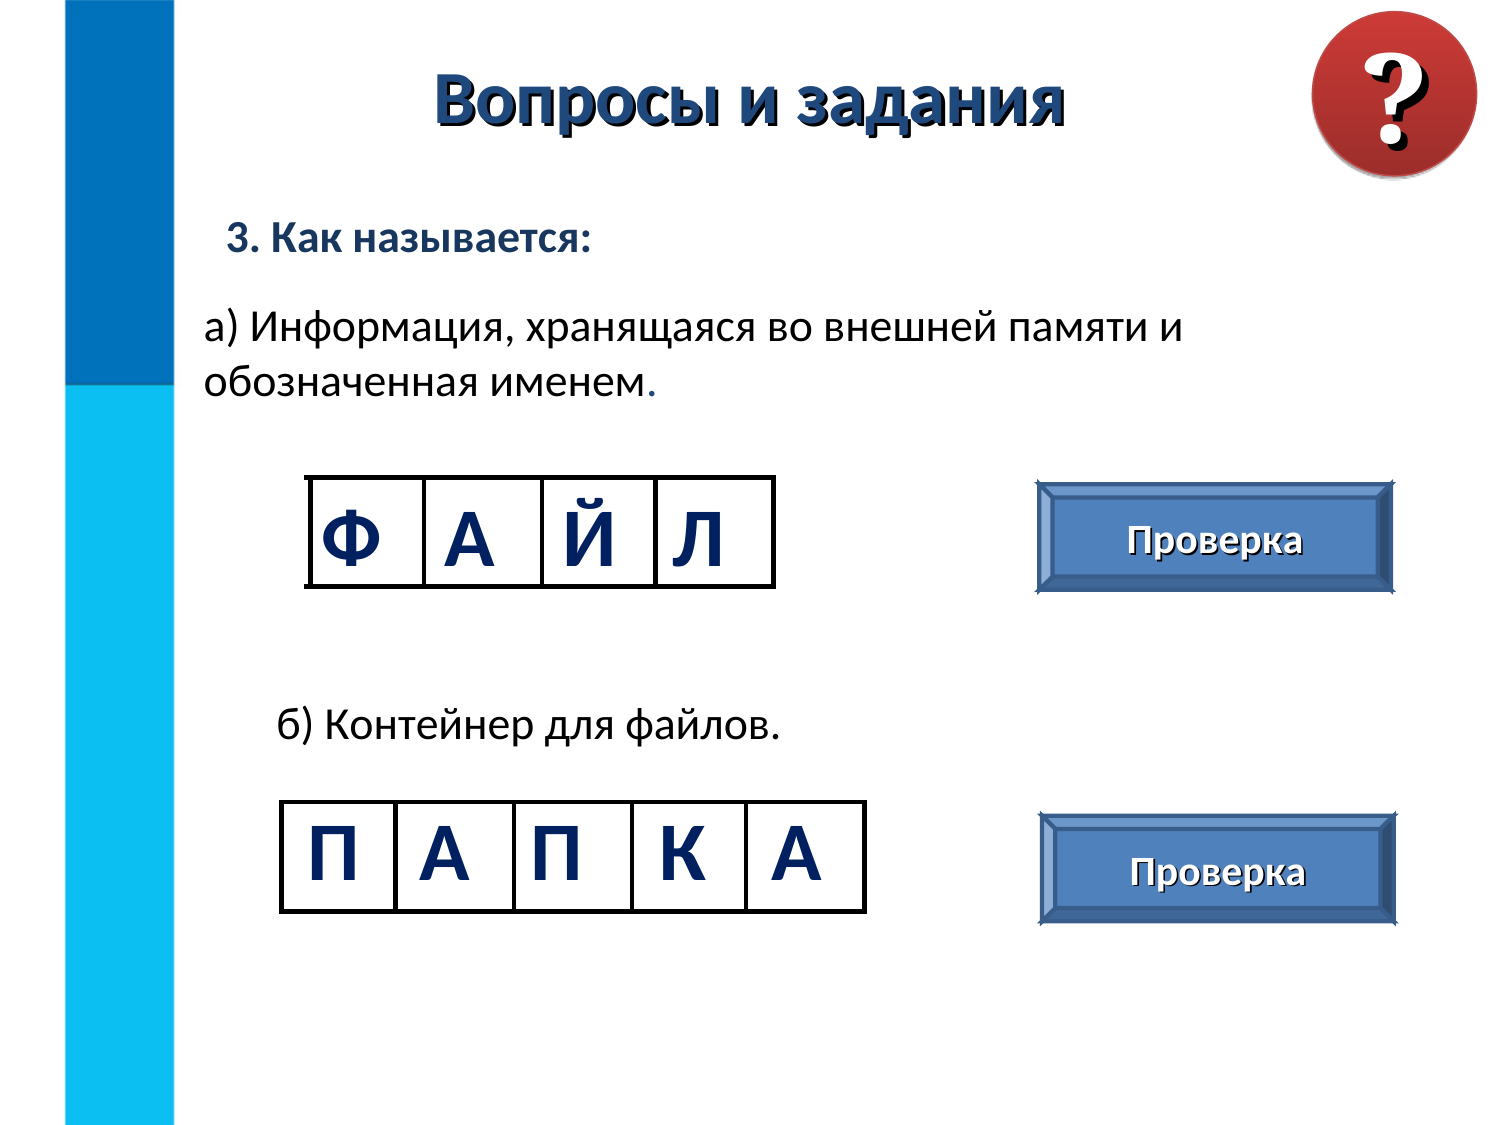

# Вопросы и задания
?
В следующих примерах укажите информационный носитель и форму представления информации:
	а) табличка с номером дома;
	б) почтовая открытка;
	в) билет на поезд;
	г) газета;
	д) диск со сборником мультфильмов
3. Как называется:
а) Информация, хранящаяся во внешней памяти и обозначенная именем.
Ф
А
Й
Л
Проверка
б) Контейнер для файлов.
П
А
П
К
А
Проверка